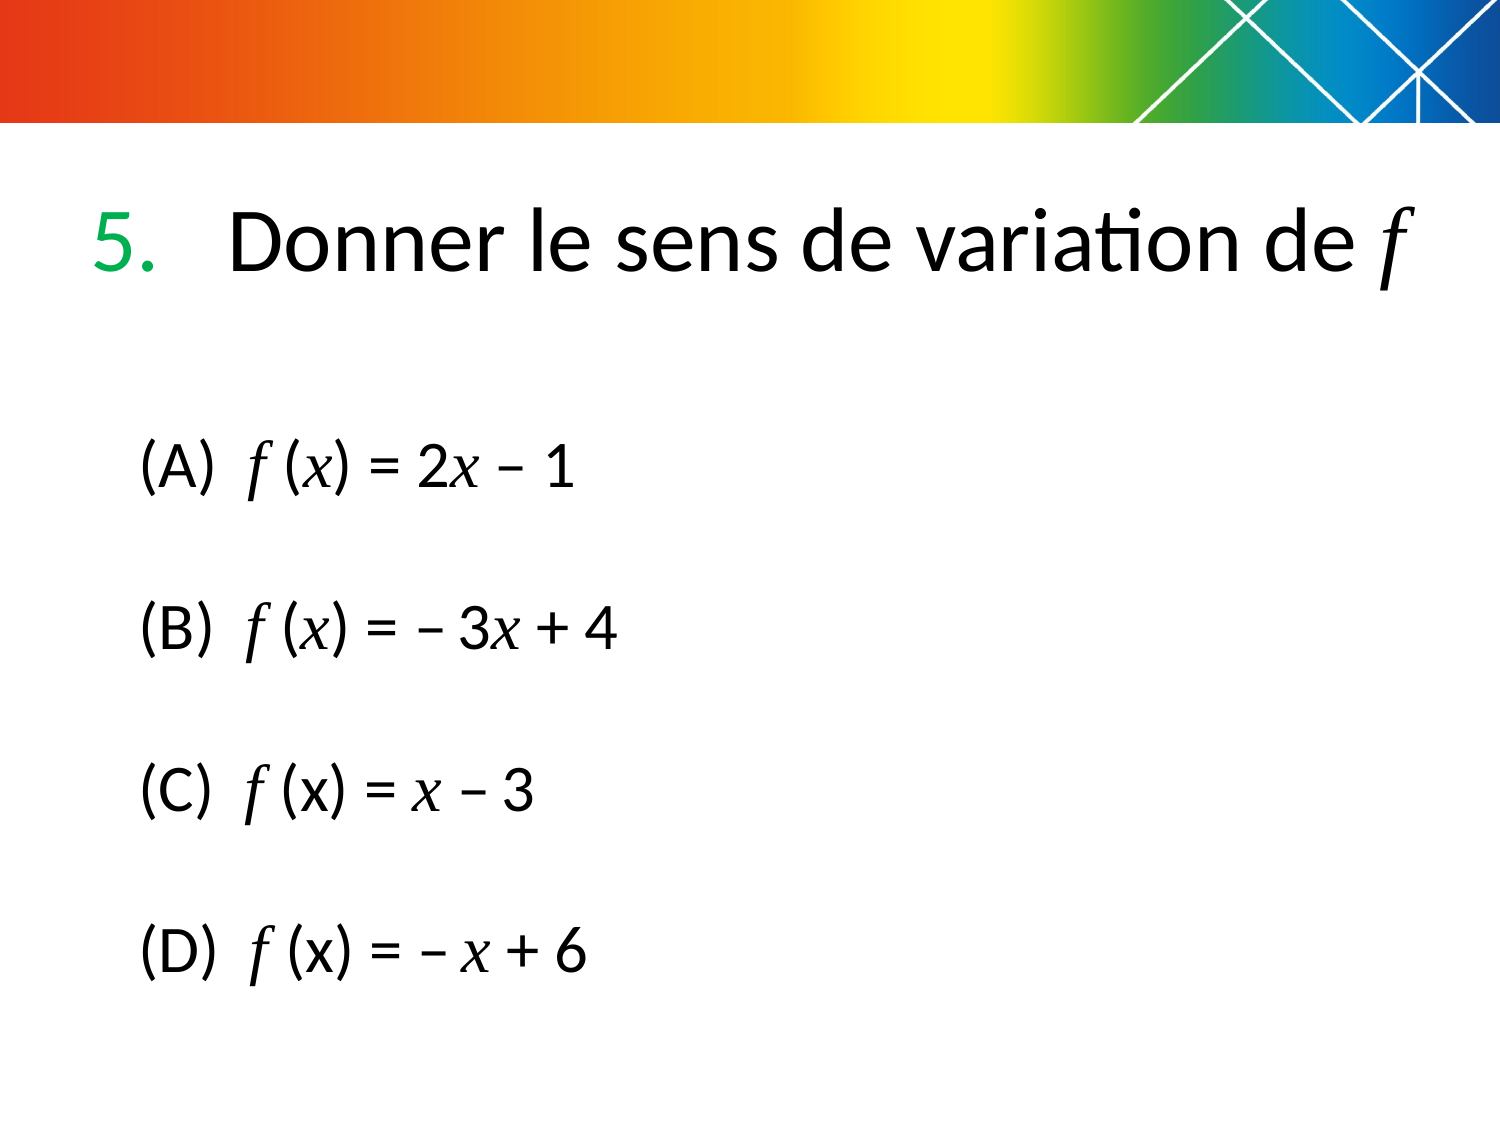

# Donner le sens de variation de f
 f (x) = 2x – 1
 f (x) = – 3x + 4
 f (x) = x – 3
 f (x) = – x + 6